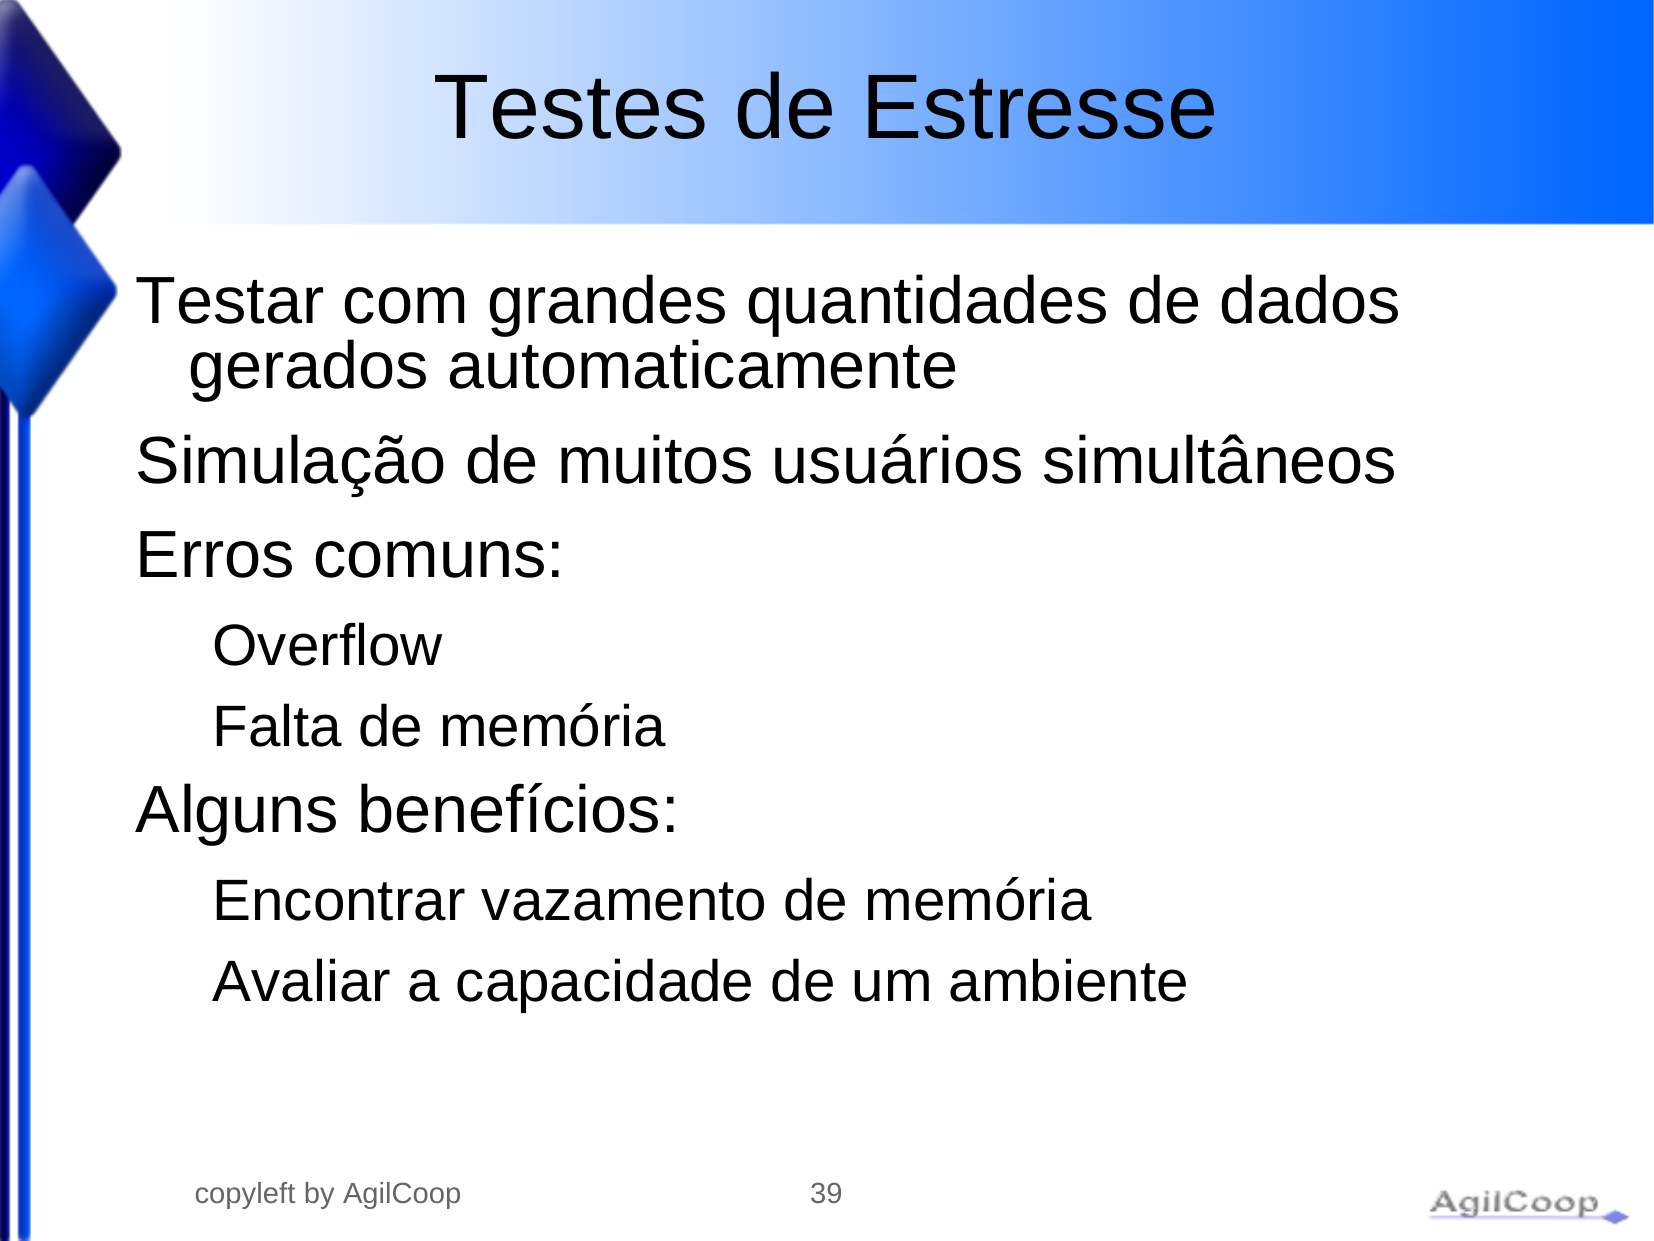

# Testes de Estresse
Testar com grandes quantidades de dados gerados automaticamente
Simulação de muitos usuários simultâneos
Erros comuns:
Overflow
Falta de memória
Alguns benefícios:
Encontrar vazamento de memória
Avaliar a capacidade de um ambiente
copyleft by AgilCoop
39